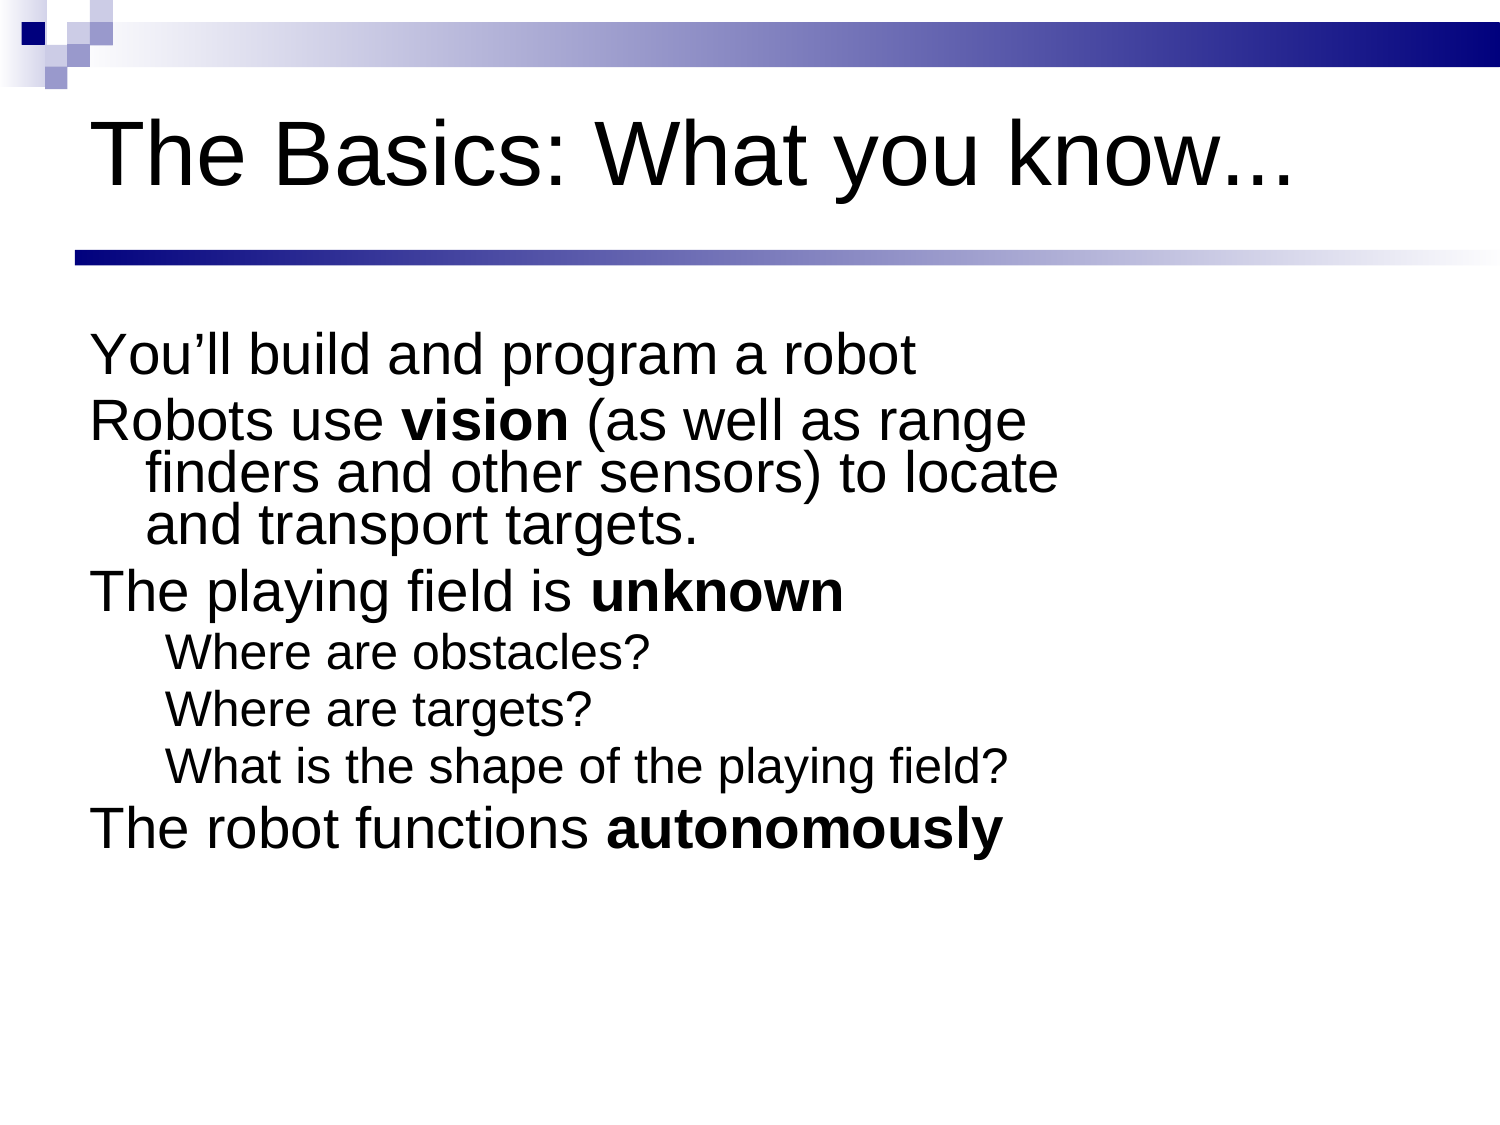

# The Basics: What you know...
You’ll build and program a robot
Robots use vision (as well as range finders and other sensors) to locate and transport targets.
The playing field is unknown
Where are obstacles?
Where are targets?
What is the shape of the playing field?
The robot functions autonomously